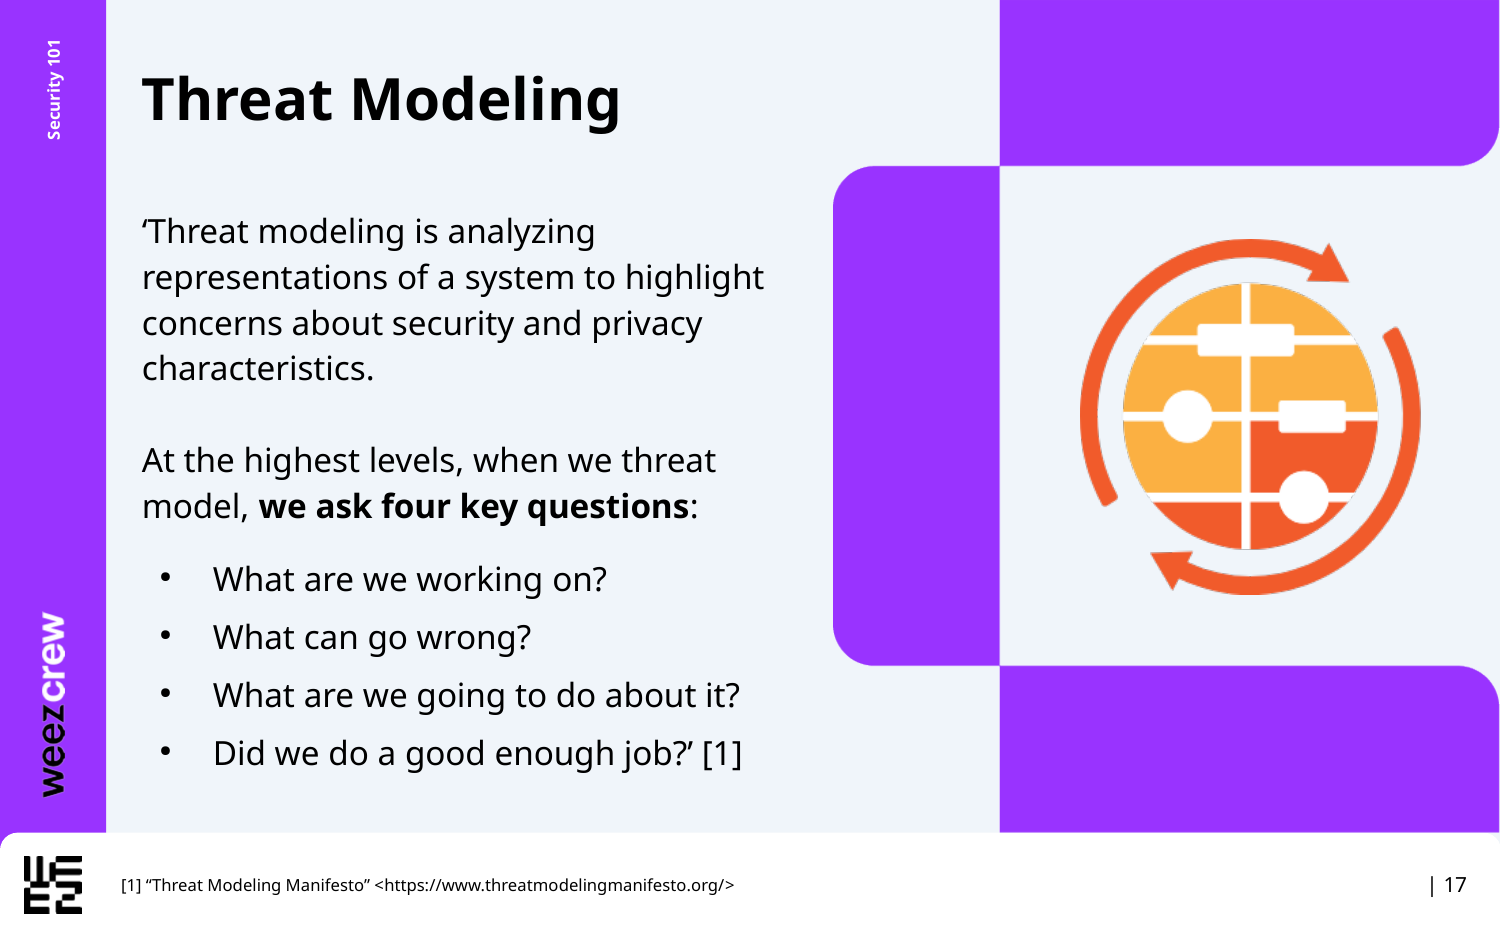

Threat Modeling
‘Threat modeling is analyzing representations of a system to highlight concerns about security and privacy characteristics.
At the highest levels, when we threat model, we ask four key questions:
What are we working on?
What can go wrong?
What are we going to do about it?
Did we do a good enough job?’ [1]
Security 101
# [1] “Threat Modeling Manifesto” <https://www.threatmodelingmanifesto.org/>